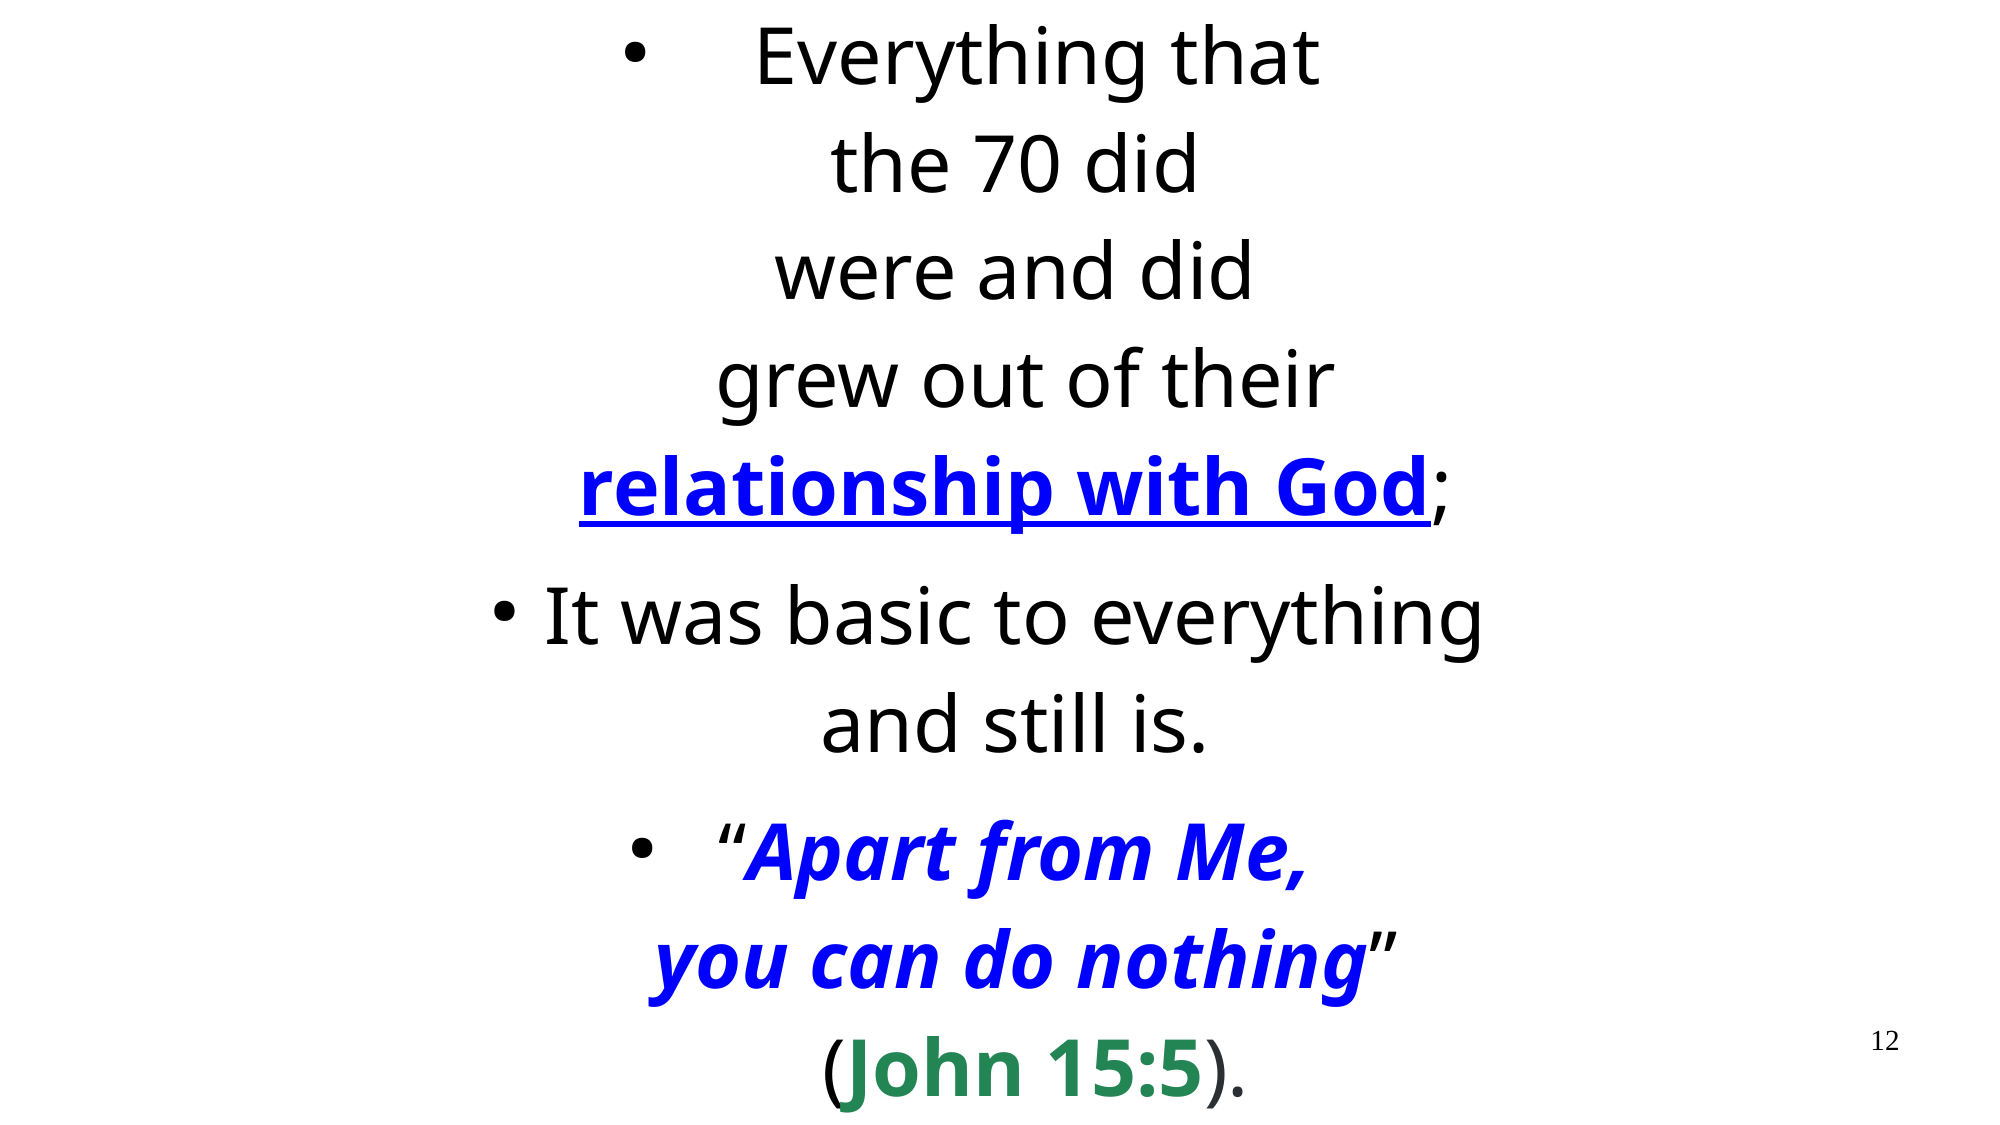

# Everything that the 70 did were and did grew out of their relationship with God;
It was basic to everything
and still is.
“Apart from Me,
you can do nothing”
 (John 15:5).
12